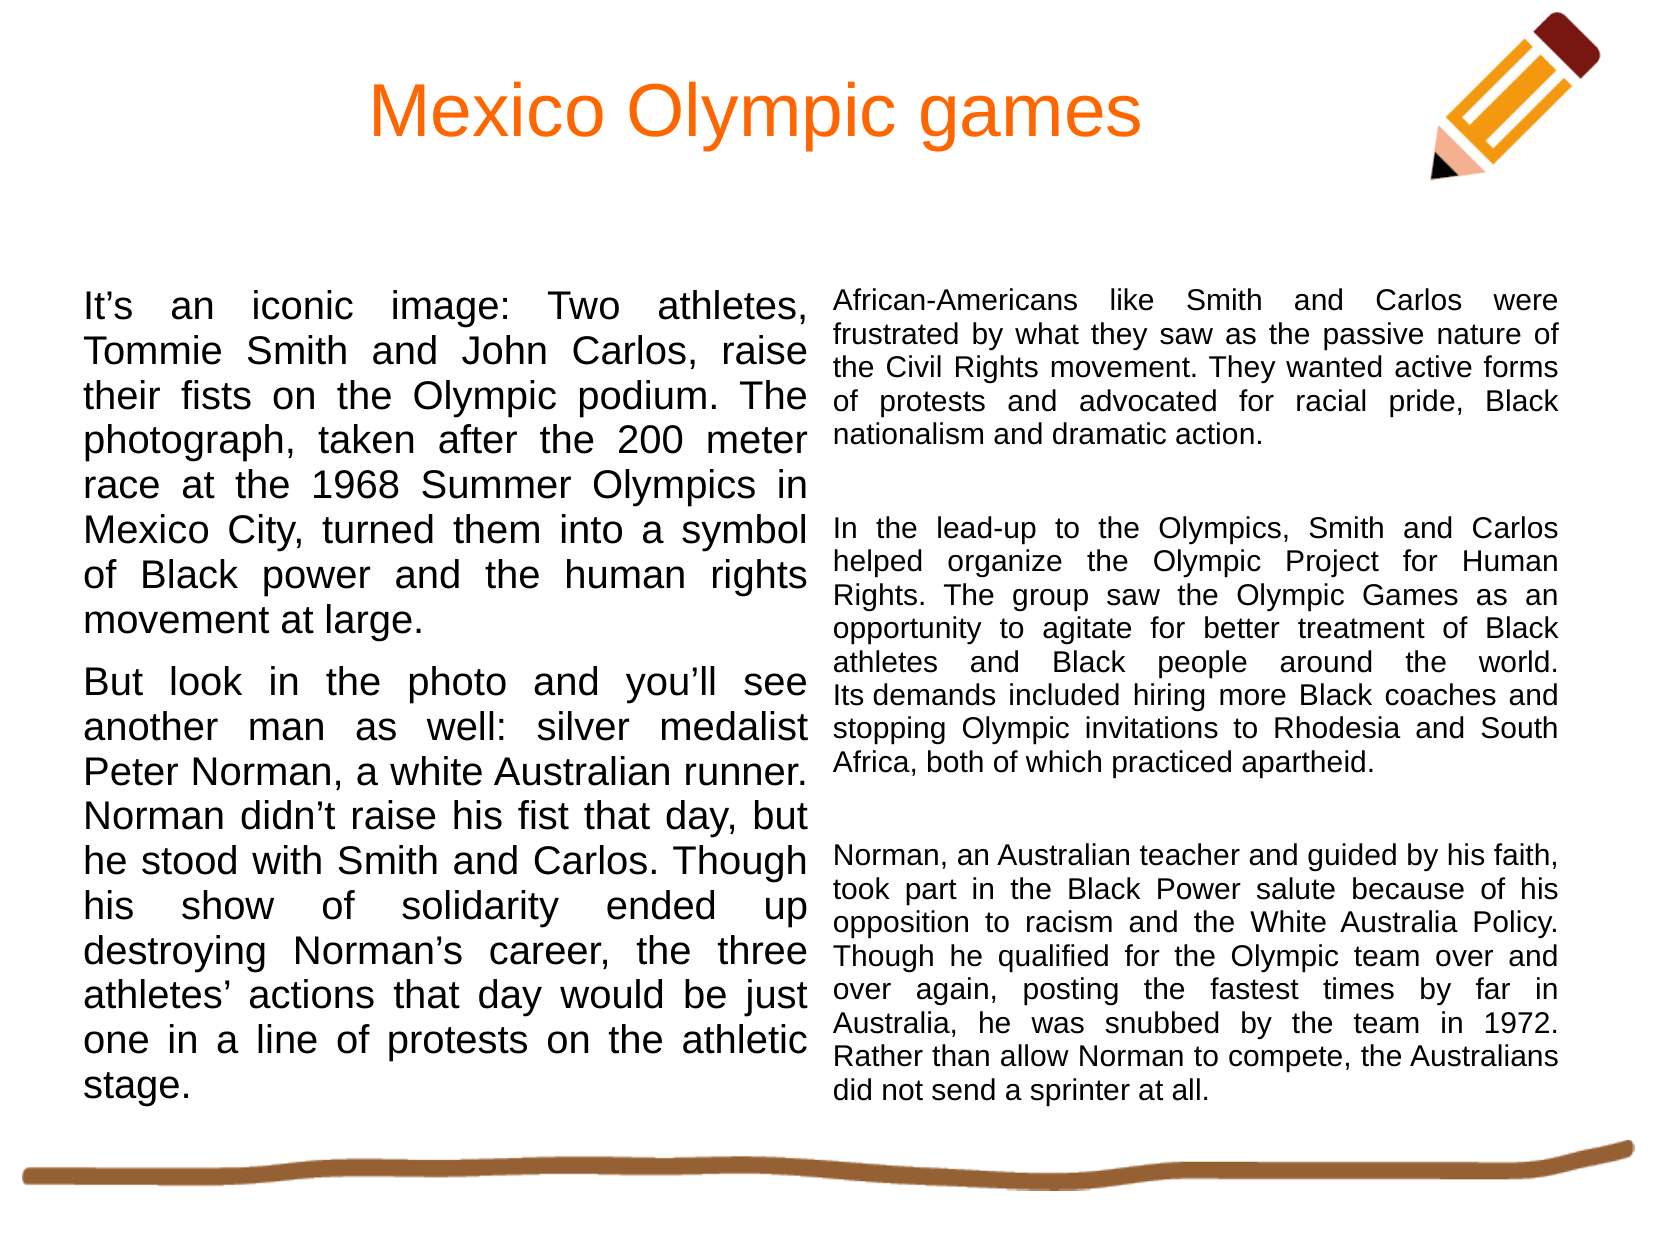

# Mexico Olympic games
It’s an iconic image: Two athletes, Tommie Smith and John Carlos, raise their fists on the Olympic podium. The photograph, taken after the 200 meter race at the 1968 Summer Olympics in Mexico City, turned them into a symbol of Black power and the human rights movement at large.
But look in the photo and you’ll see another man as well: silver medalist Peter Norman, a white Australian runner. Norman didn’t raise his fist that day, but he stood with Smith and Carlos. Though his show of solidarity ended up destroying Norman’s career, the three athletes’ actions that day would be just one in a line of protests on the athletic stage.
African-Americans like Smith and Carlos were frustrated by what they saw as the passive nature of the Civil Rights movement. They wanted active forms of protests and advocated for racial pride, Black nationalism and dramatic action.
In the lead-up to the Olympics, Smith and Carlos helped organize the Olympic Project for Human Rights. The group saw the Olympic Games as an opportunity to agitate for better treatment of Black athletes and Black people around the world. Its demands included hiring more Black coaches and stopping Olympic invitations to Rhodesia and South Africa, both of which practiced apartheid.
Norman, an Australian teacher and guided by his faith, took part in the Black Power salute because of his opposition to racism and the White Australia Policy. Though he qualified for the Olympic team over and over again, posting the fastest times by far in Australia, he was snubbed by the team in 1972. Rather than allow Norman to compete, the Australians did not send a sprinter at all.